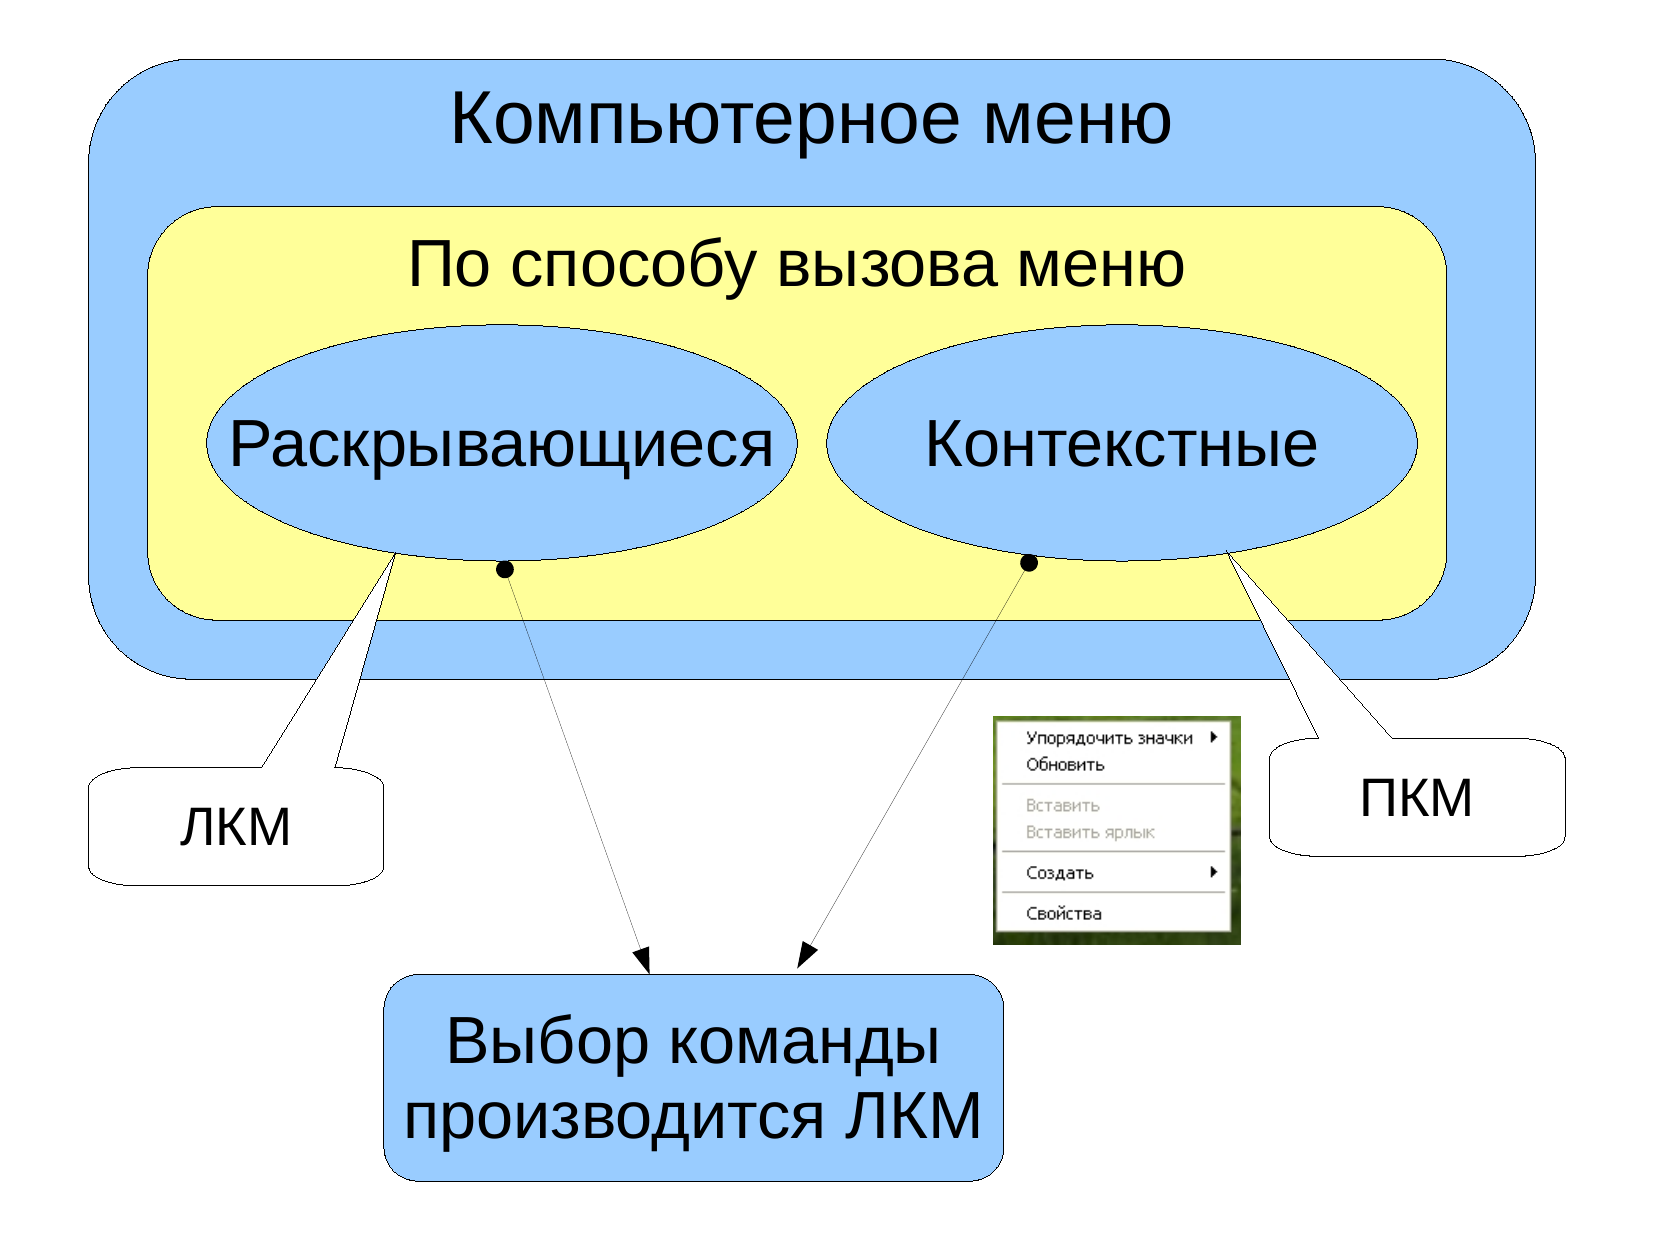

Компьютерное меню
По способу вызова меню
Раскрывающиеся
Контекстные
ПКМ
ЛКМ
Выбор команды
производится ЛКМ